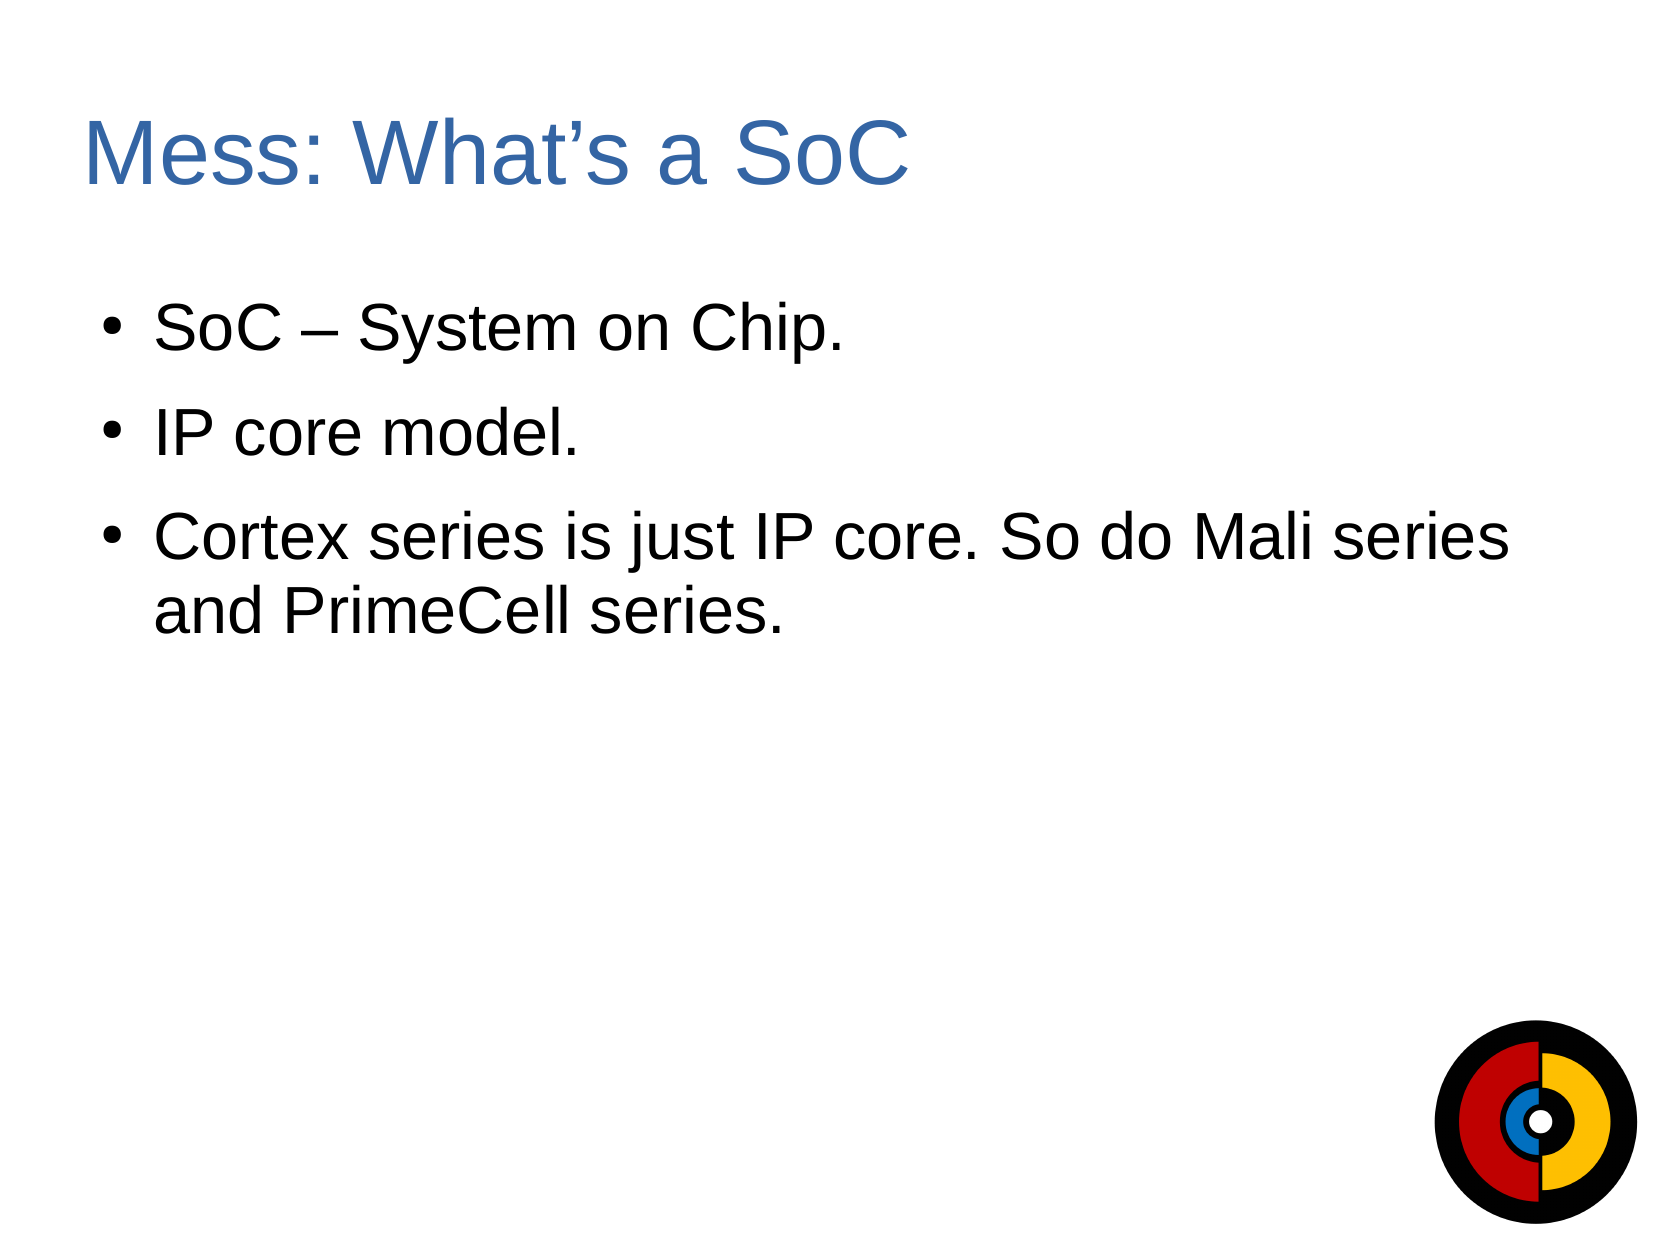

# Mess: What’s a SoC
SoC – System on Chip.
IP core model.
Cortex series is just IP core. So do Mali series and PrimeCell series.